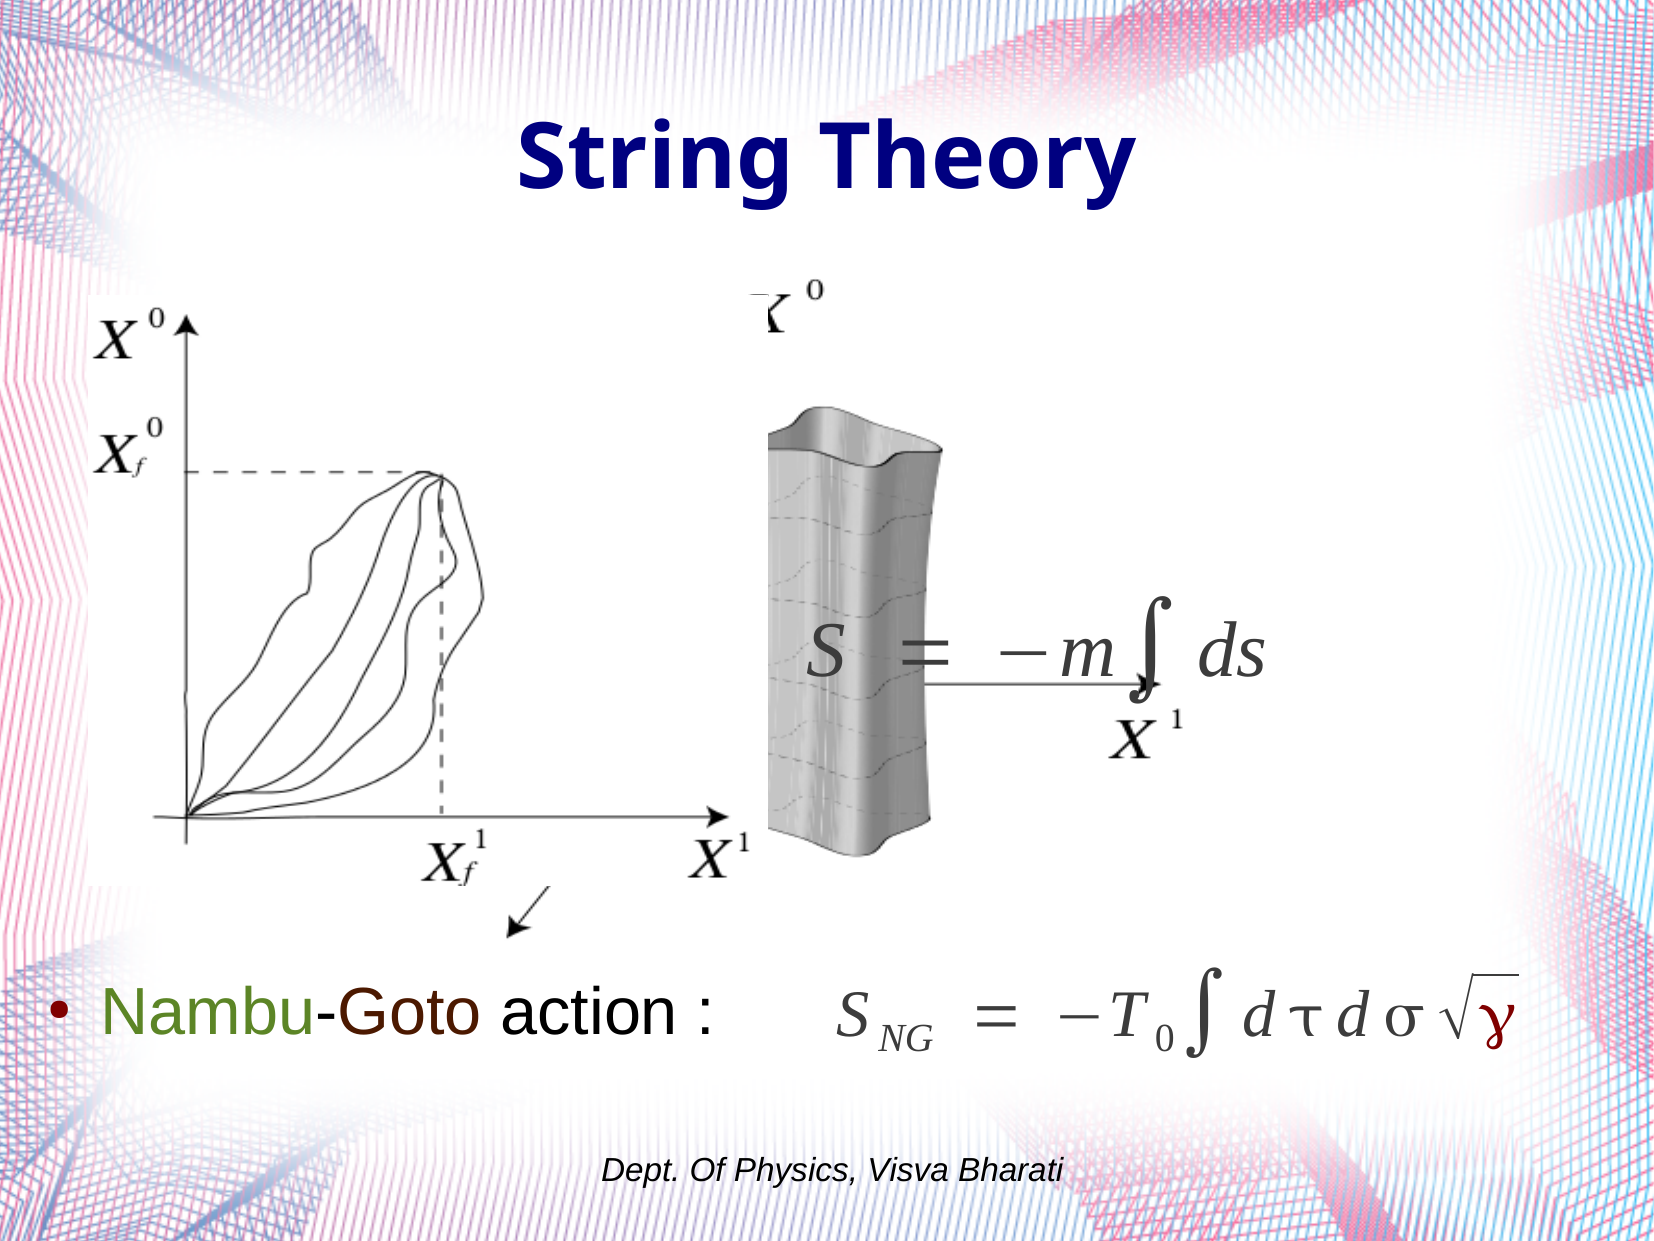

# String Theory
Nambu-Goto action :
Dept. Of Physics, Visva Bharati